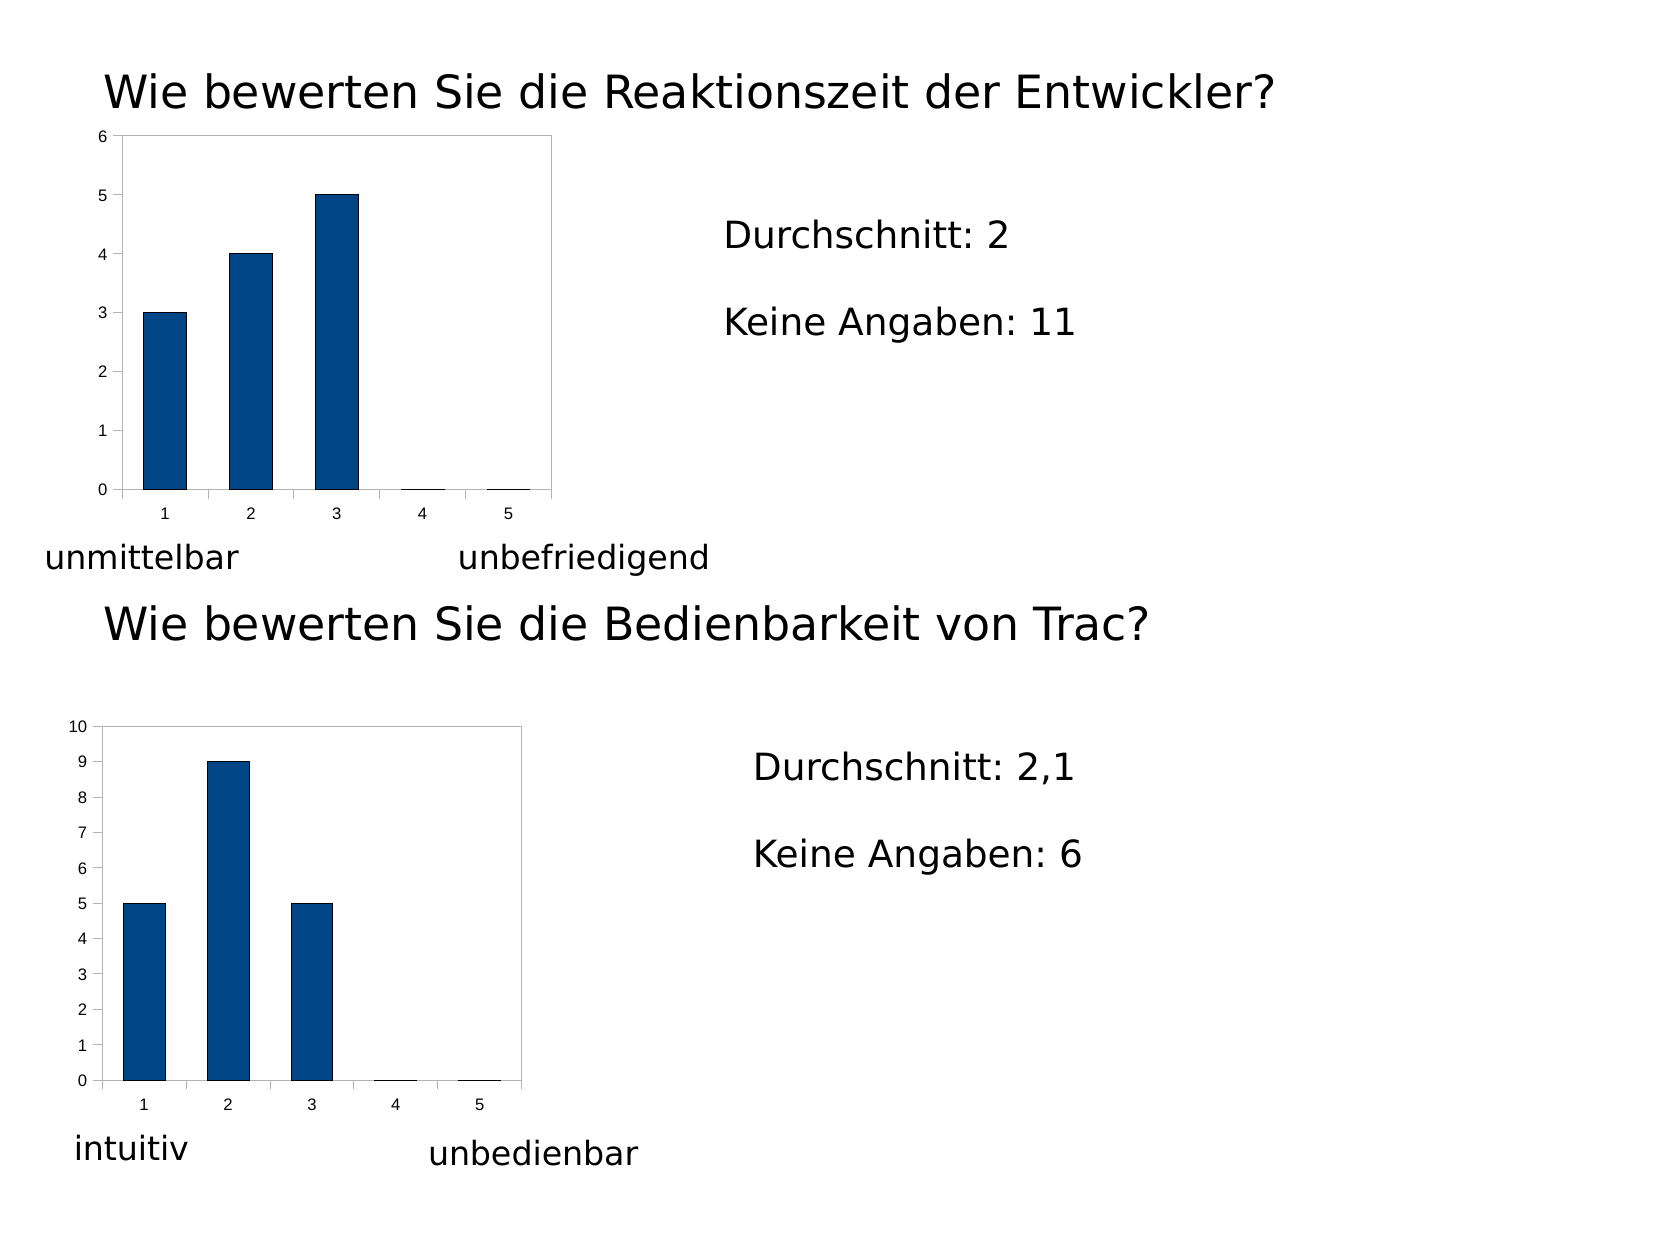

Wie bewerten Sie die Reaktionszeit der Entwickler?
### Chart
| Category | Zeile 105 |
|---|---|
| 1 | 3.0 |
| 2 | 4.0 |
| 3 | 5.0 |
| 4 | 0.0 |
| 5 | 0.0 |Durchschnitt: 2
Keine Angaben: 11
unmittelbar
unbefriedigend
Wie bewerten Sie die Bedienbarkeit von Trac?
### Chart
| Category | Zeile 108 |
|---|---|
| 1 | 5.0 |
| 2 | 9.0 |
| 3 | 5.0 |
| 4 | 0.0 |
| 5 | 0.0 |Durchschnitt: 2,1
Keine Angaben: 6
intuitiv
unbedienbar